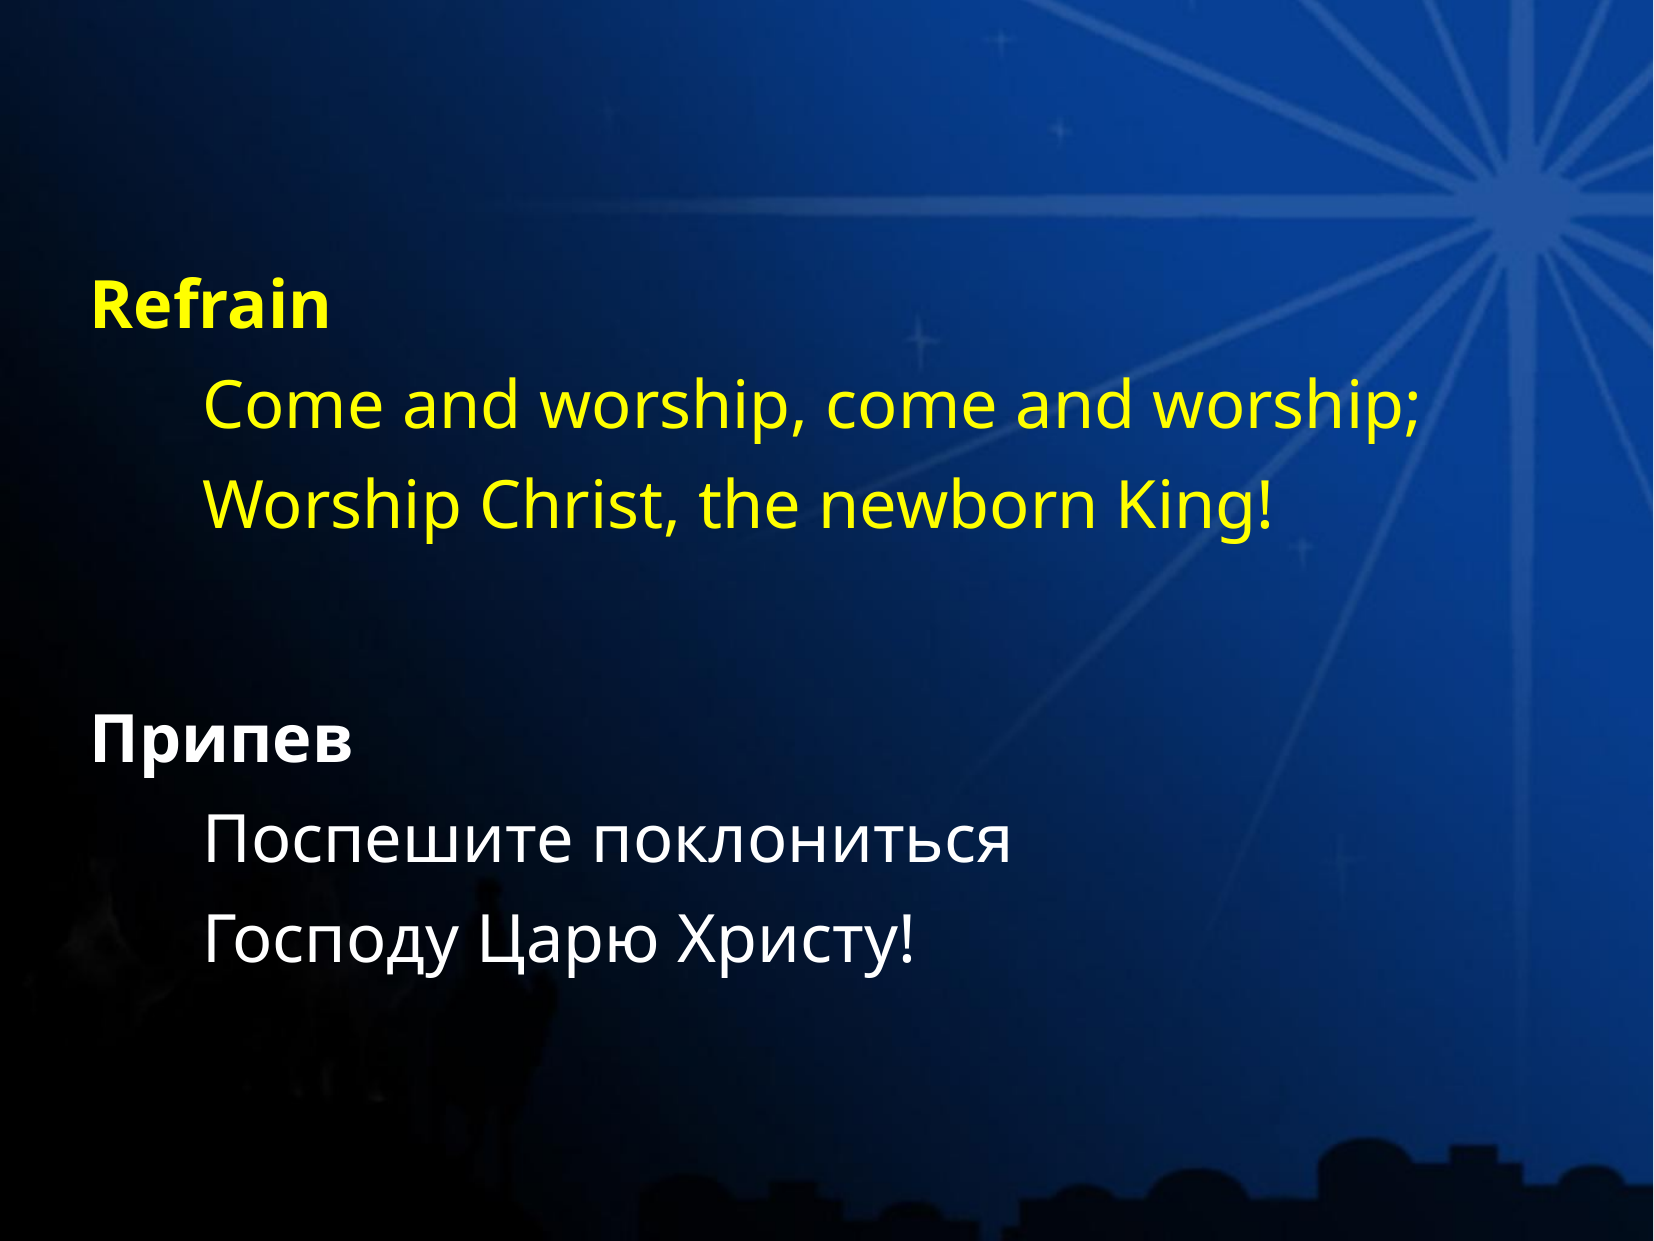

Refrain
	Come and worship, come and worship;
	Worship Christ, the newborn King!
Припев
	Поспешите поклониться
	Господу Царю Христу!